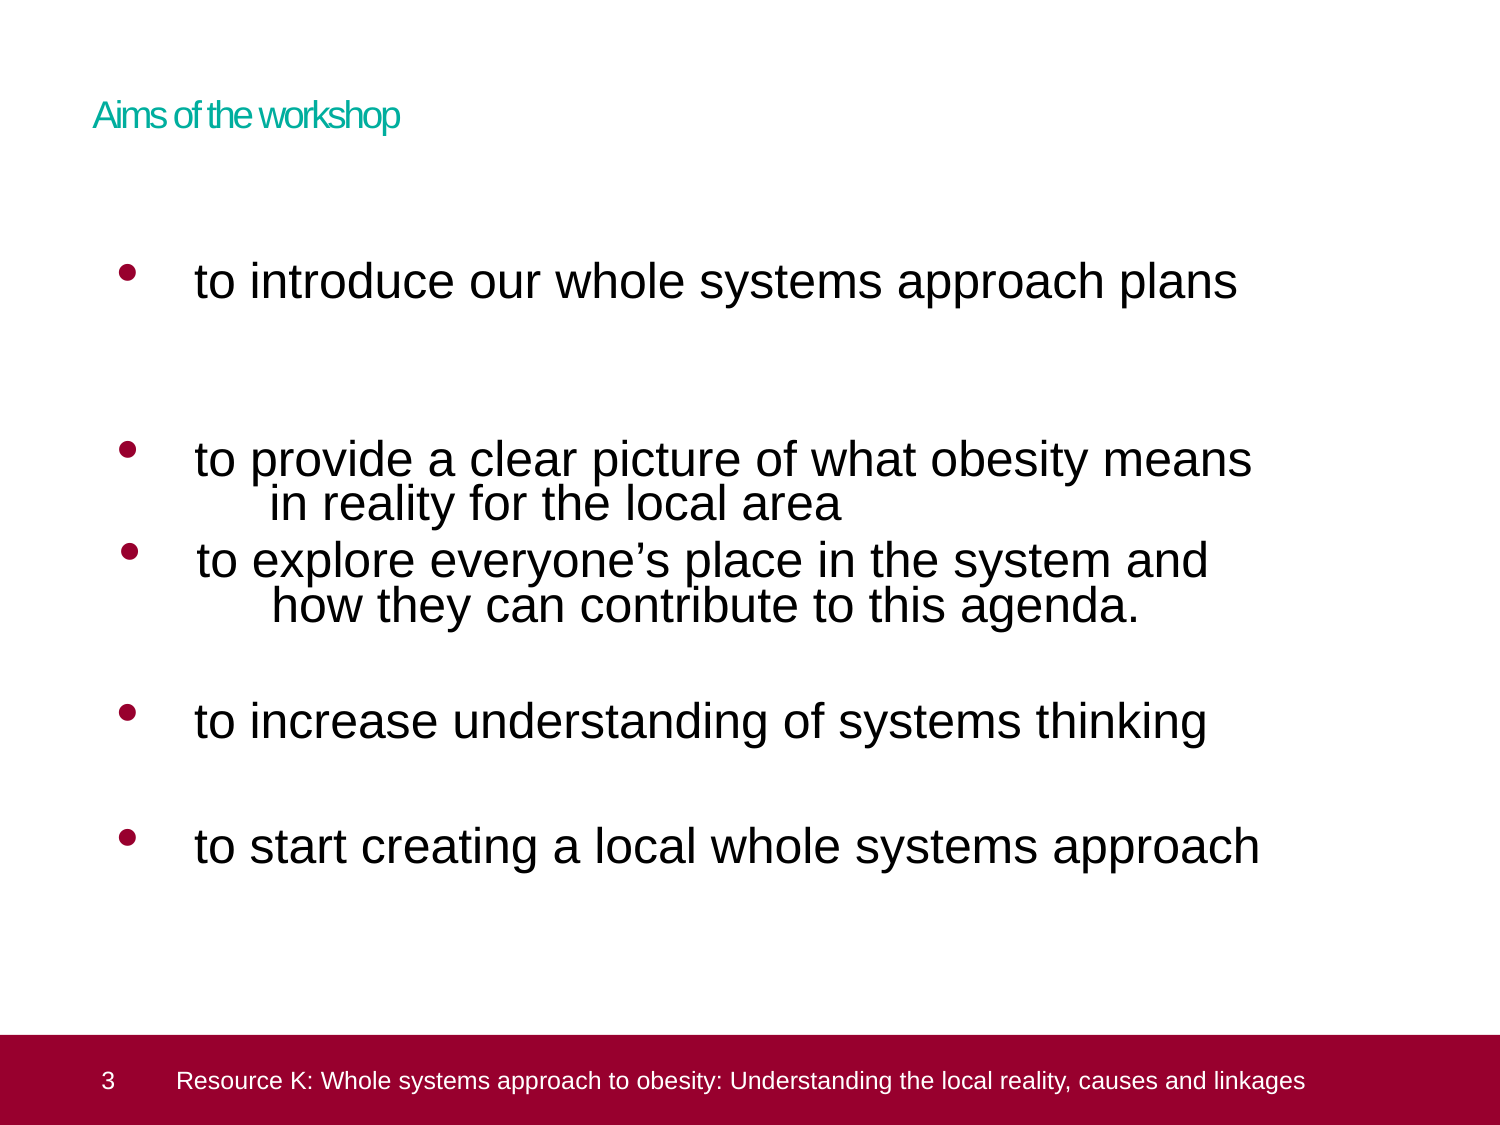

# Aims of the workshop
to introduce our whole systems approach plans
to provide a clear picture of what obesity means in reality for the local area.
to explore everyone’s place in the system and how they can contribute to this agenda.
to increase understanding of systems thinking.
to start creating a local whole systems approach.
 3
Resource K: Whole systems approach to obesity: Understanding the local reality, causes and linkages